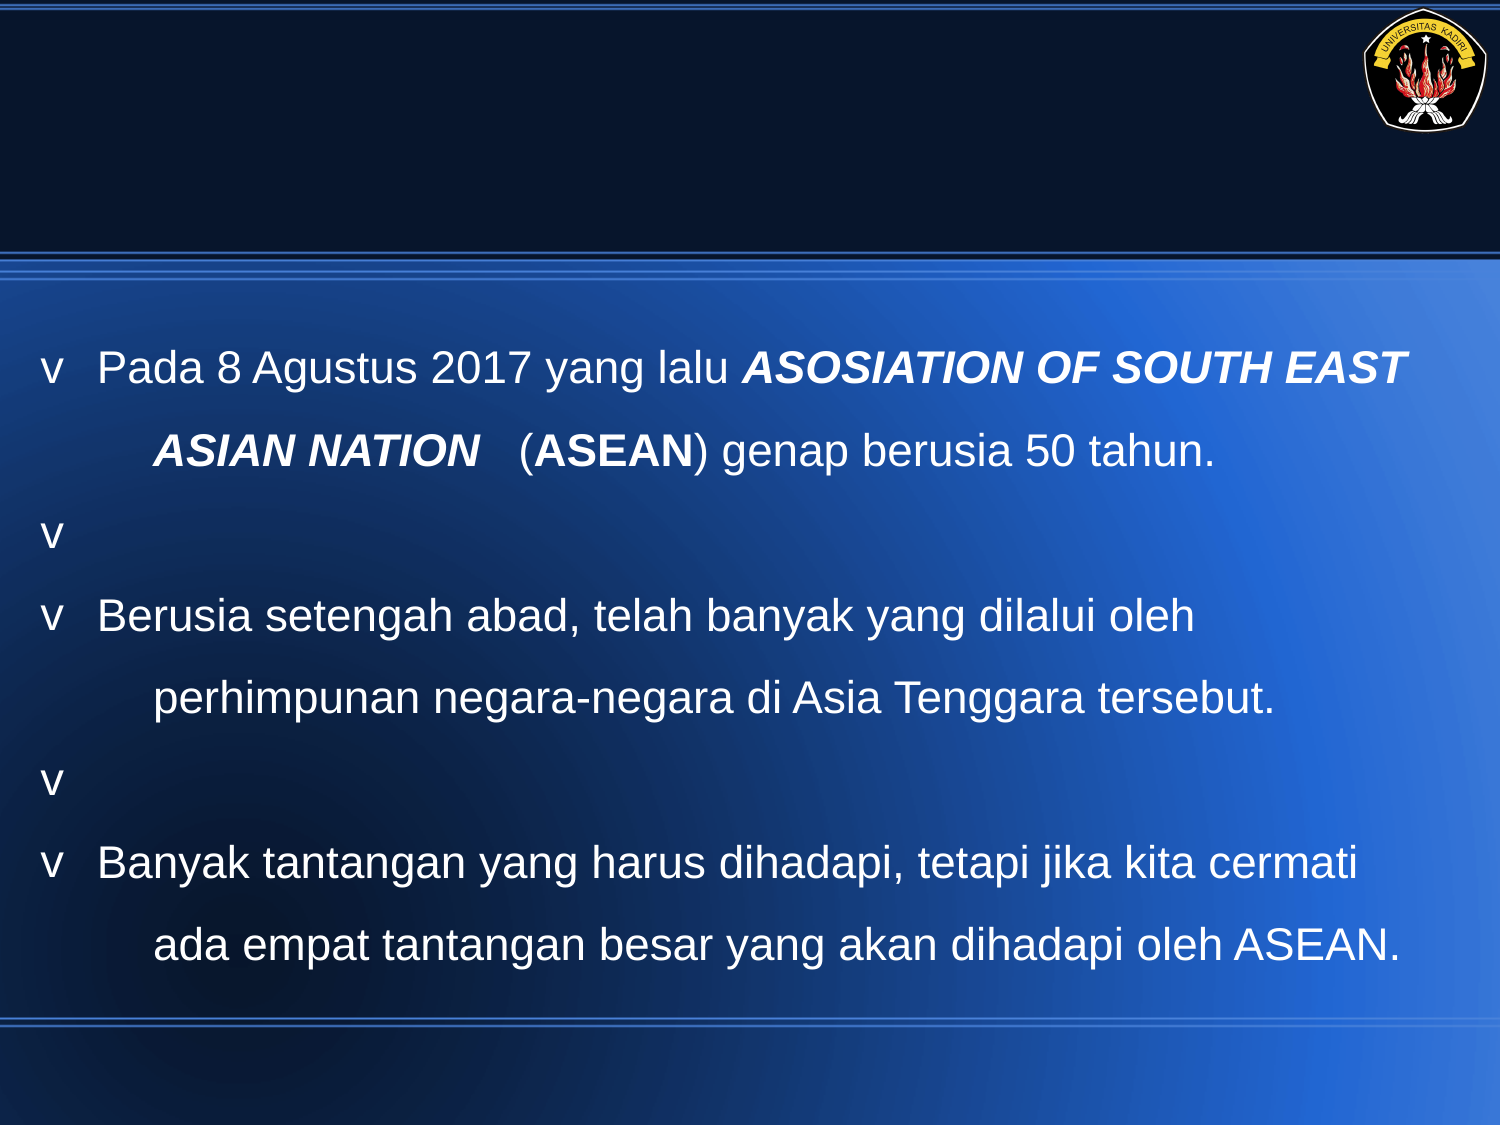

Pada 8 Agustus 2017 yang lalu ASOSIATION OF SOUTH EAST ASIAN NATION (ASEAN) genap berusia 50 tahun.
Berusia setengah abad, telah banyak yang dilalui oleh perhimpunan negara-negara di Asia Tenggara tersebut.
Banyak tantangan yang harus dihadapi, tetapi jika kita cermati ada empat tantangan besar yang akan dihadapi oleh ASEAN.